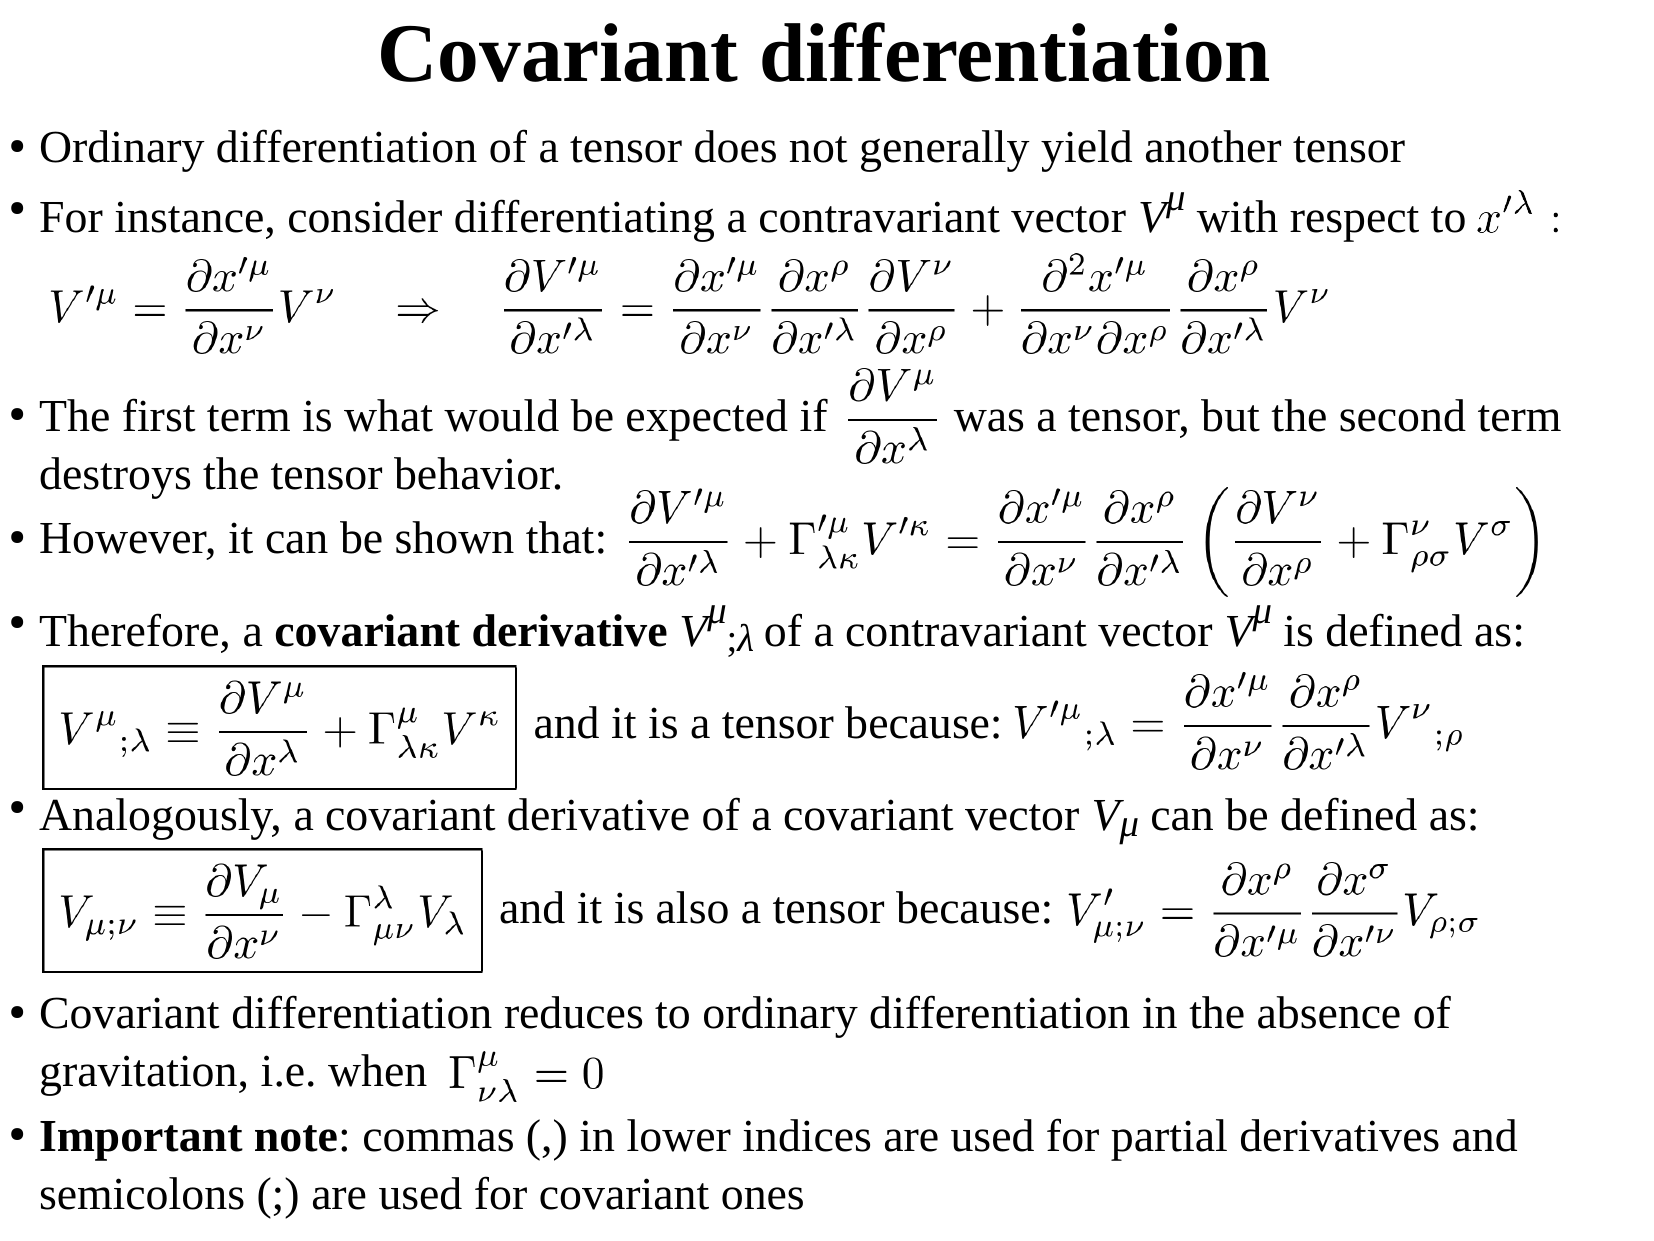

Covariant differentiation
# Ordinary differentiation of a tensor does not generally yield another tensor
For instance, consider differentiating a contravariant vector Vμ with respect to
The first term is what would be expected if was a tensor, but the second term destroys the tensor behavior.
However, it can be shown that:
Therefore, a covariant derivative Vμ;λ of a contravariant vector Vμ is defined as:
 and it is a tensor because:
Analogously, a covariant derivative of a covariant vector Vμ can be defined as:
 and it is also a tensor because:
Covariant differentiation reduces to ordinary differentiation in the absence of gravitation, i.e. when
Important note: commas (,) in lower indices are used for partial derivatives and semicolons (;) are used for covariant ones